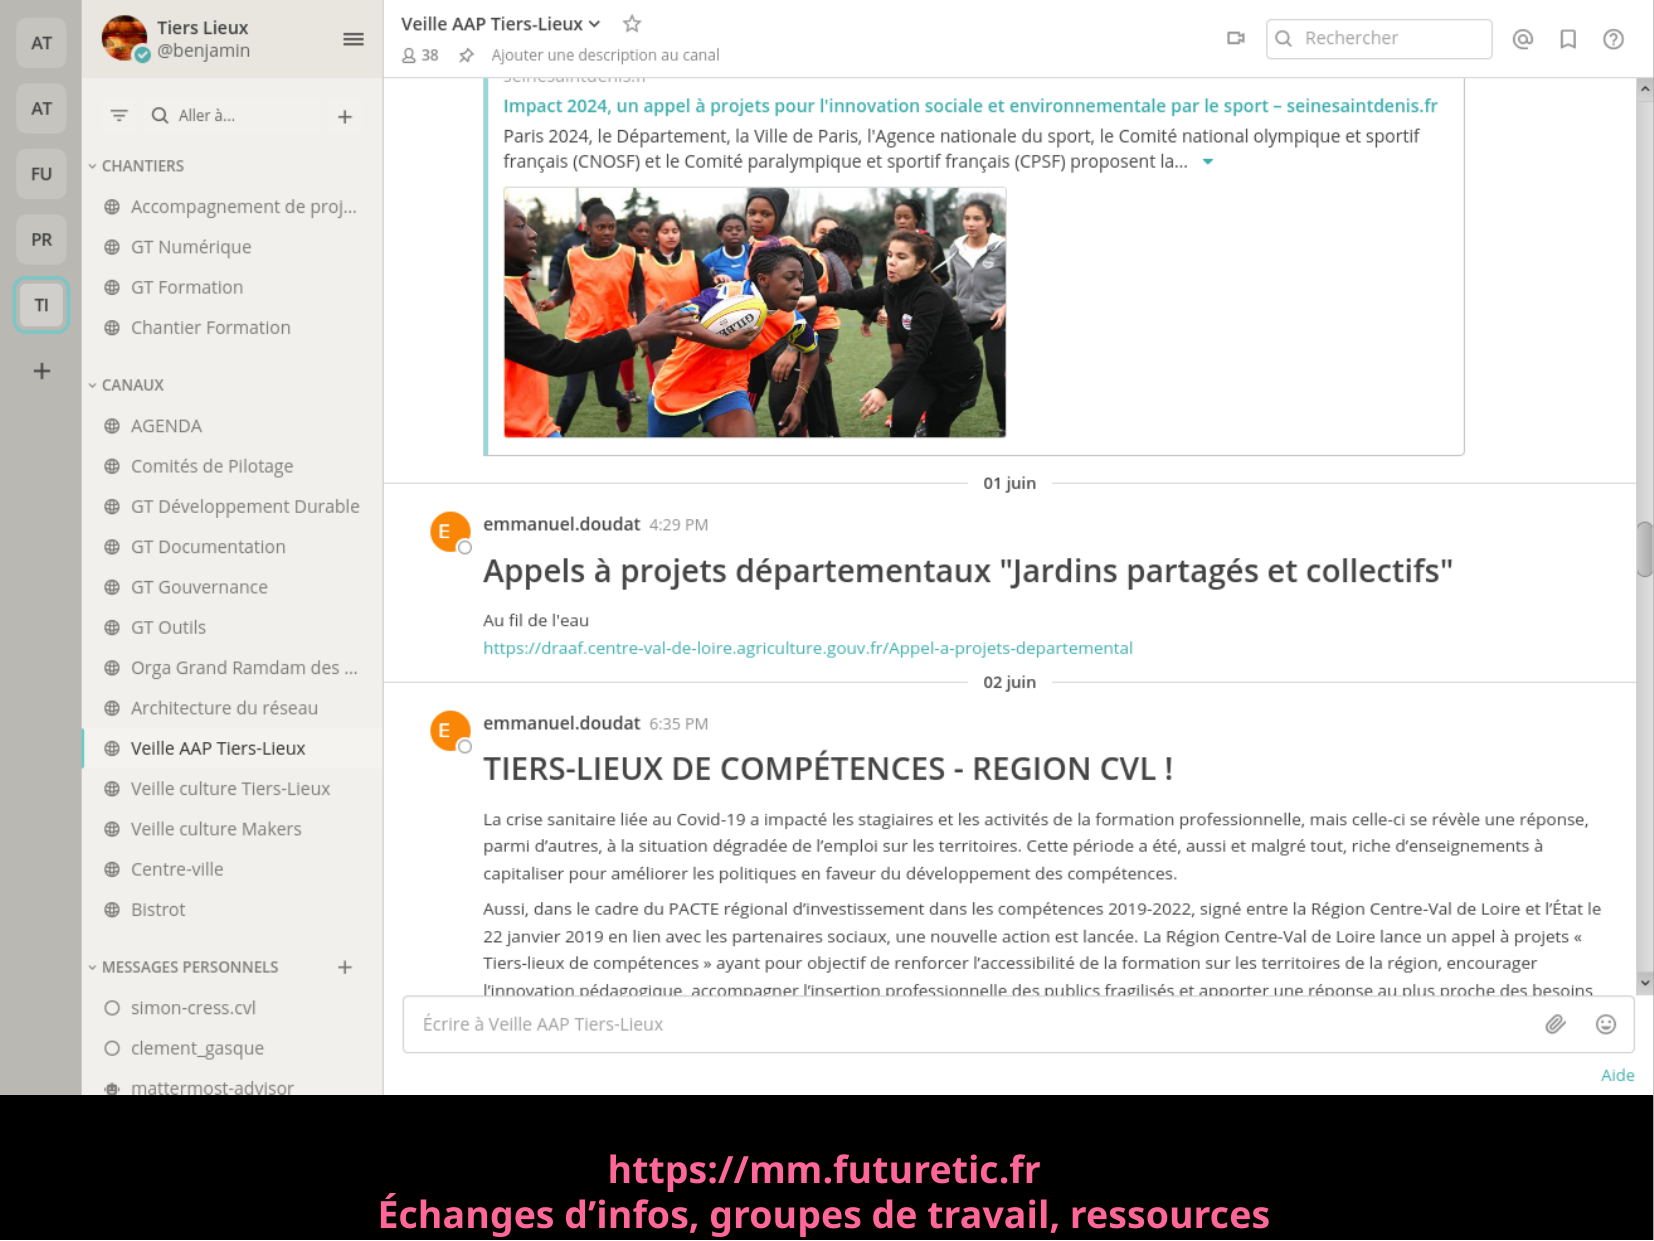

https://mm.futuretic.fr
Échanges d’infos, groupes de travail, ressources